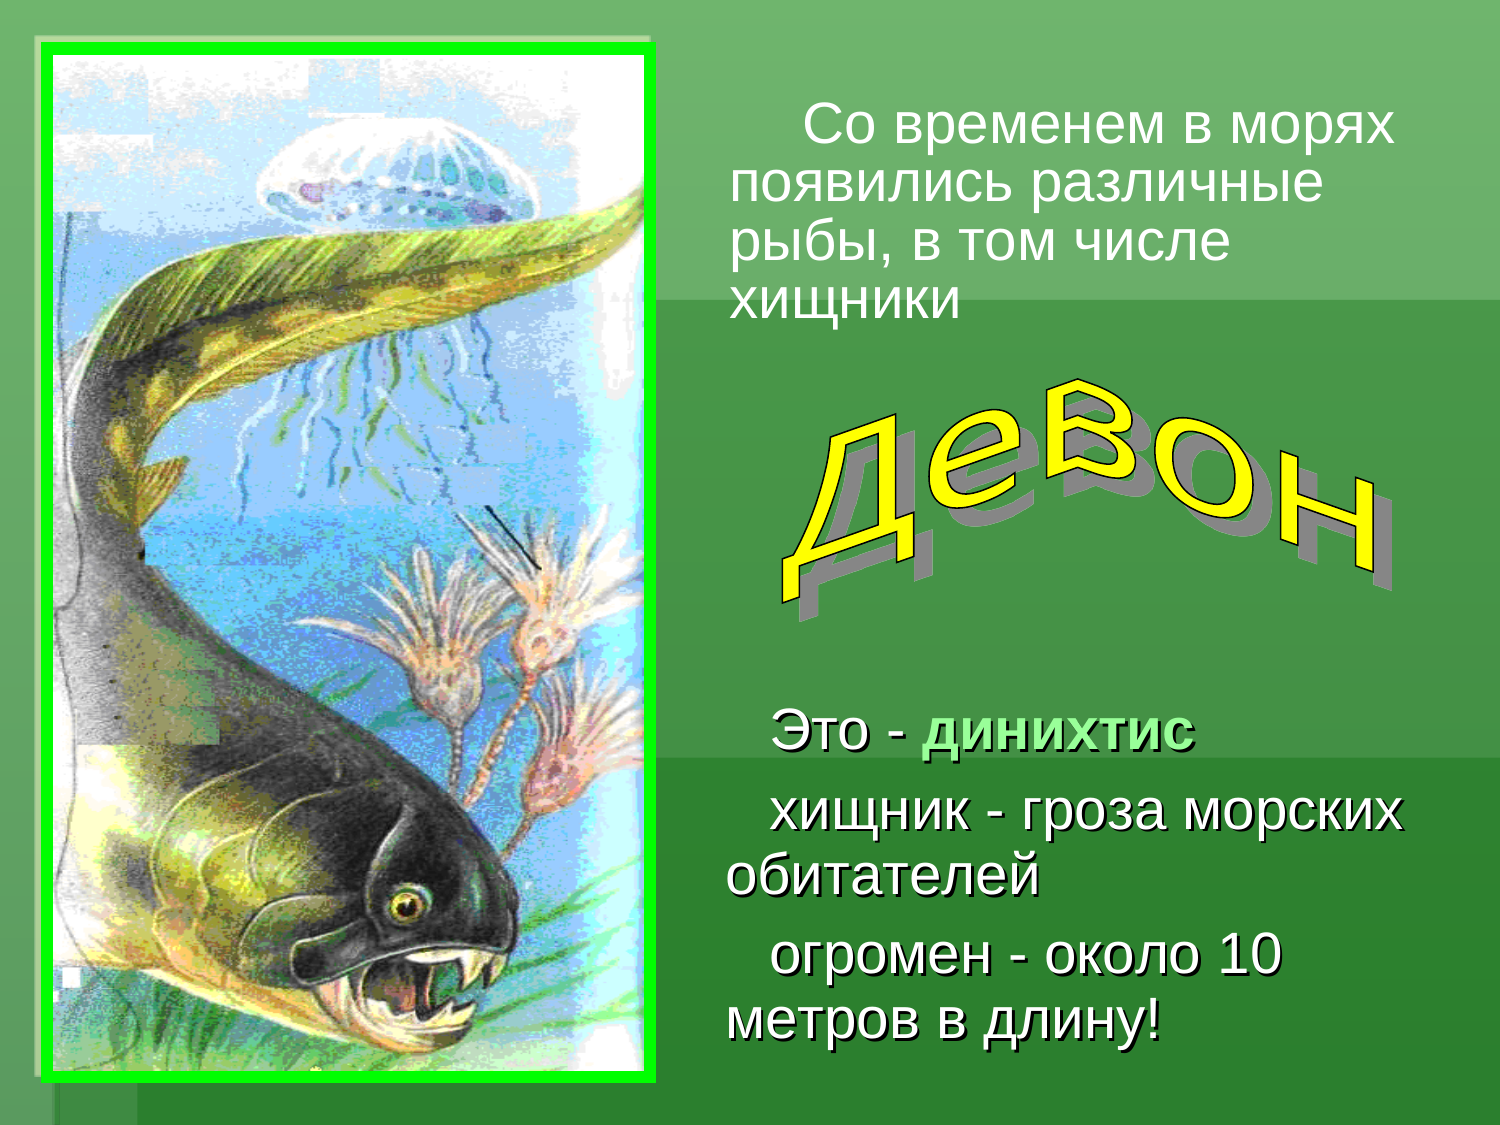

Со временем в морях появились различные рыбы, в том числе хищники
Девон
# Это - динихтис
хищник - гроза морских обитателей
огромен - около 10 метров в длину!